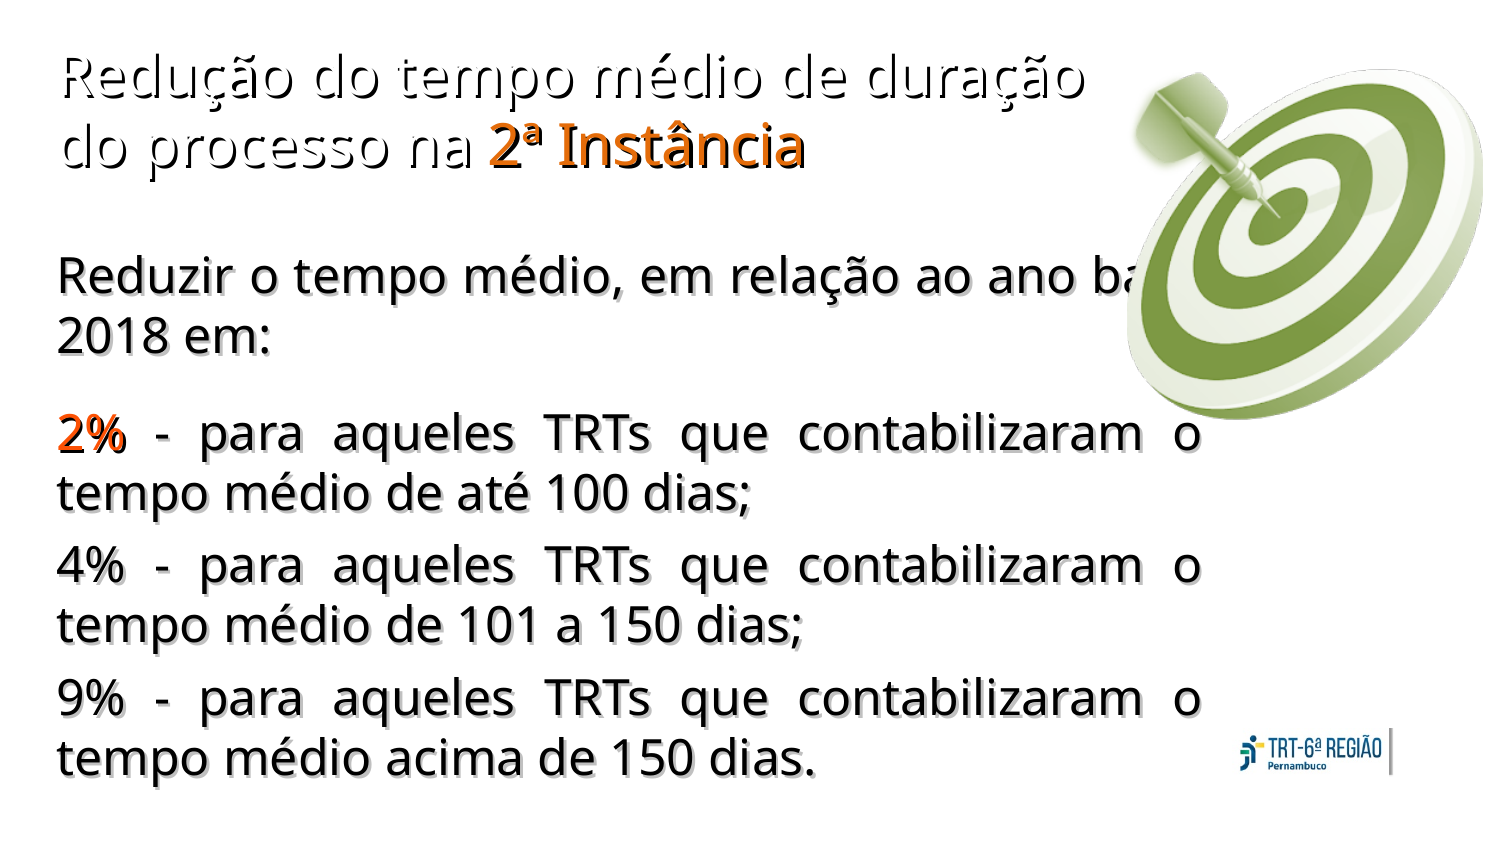

# Redução do tempo médio de duração do processo na 2ª Instância
Reduzir o tempo médio, em relação ao ano base 2018 em:
2% - para aqueles TRTs que contabilizaram o tempo médio de até 100 dias;
4% - para aqueles TRTs que contabilizaram o tempo médio de 101 a 150 dias;
9% - para aqueles TRTs que contabilizaram o tempo médio acima de 150 dias.